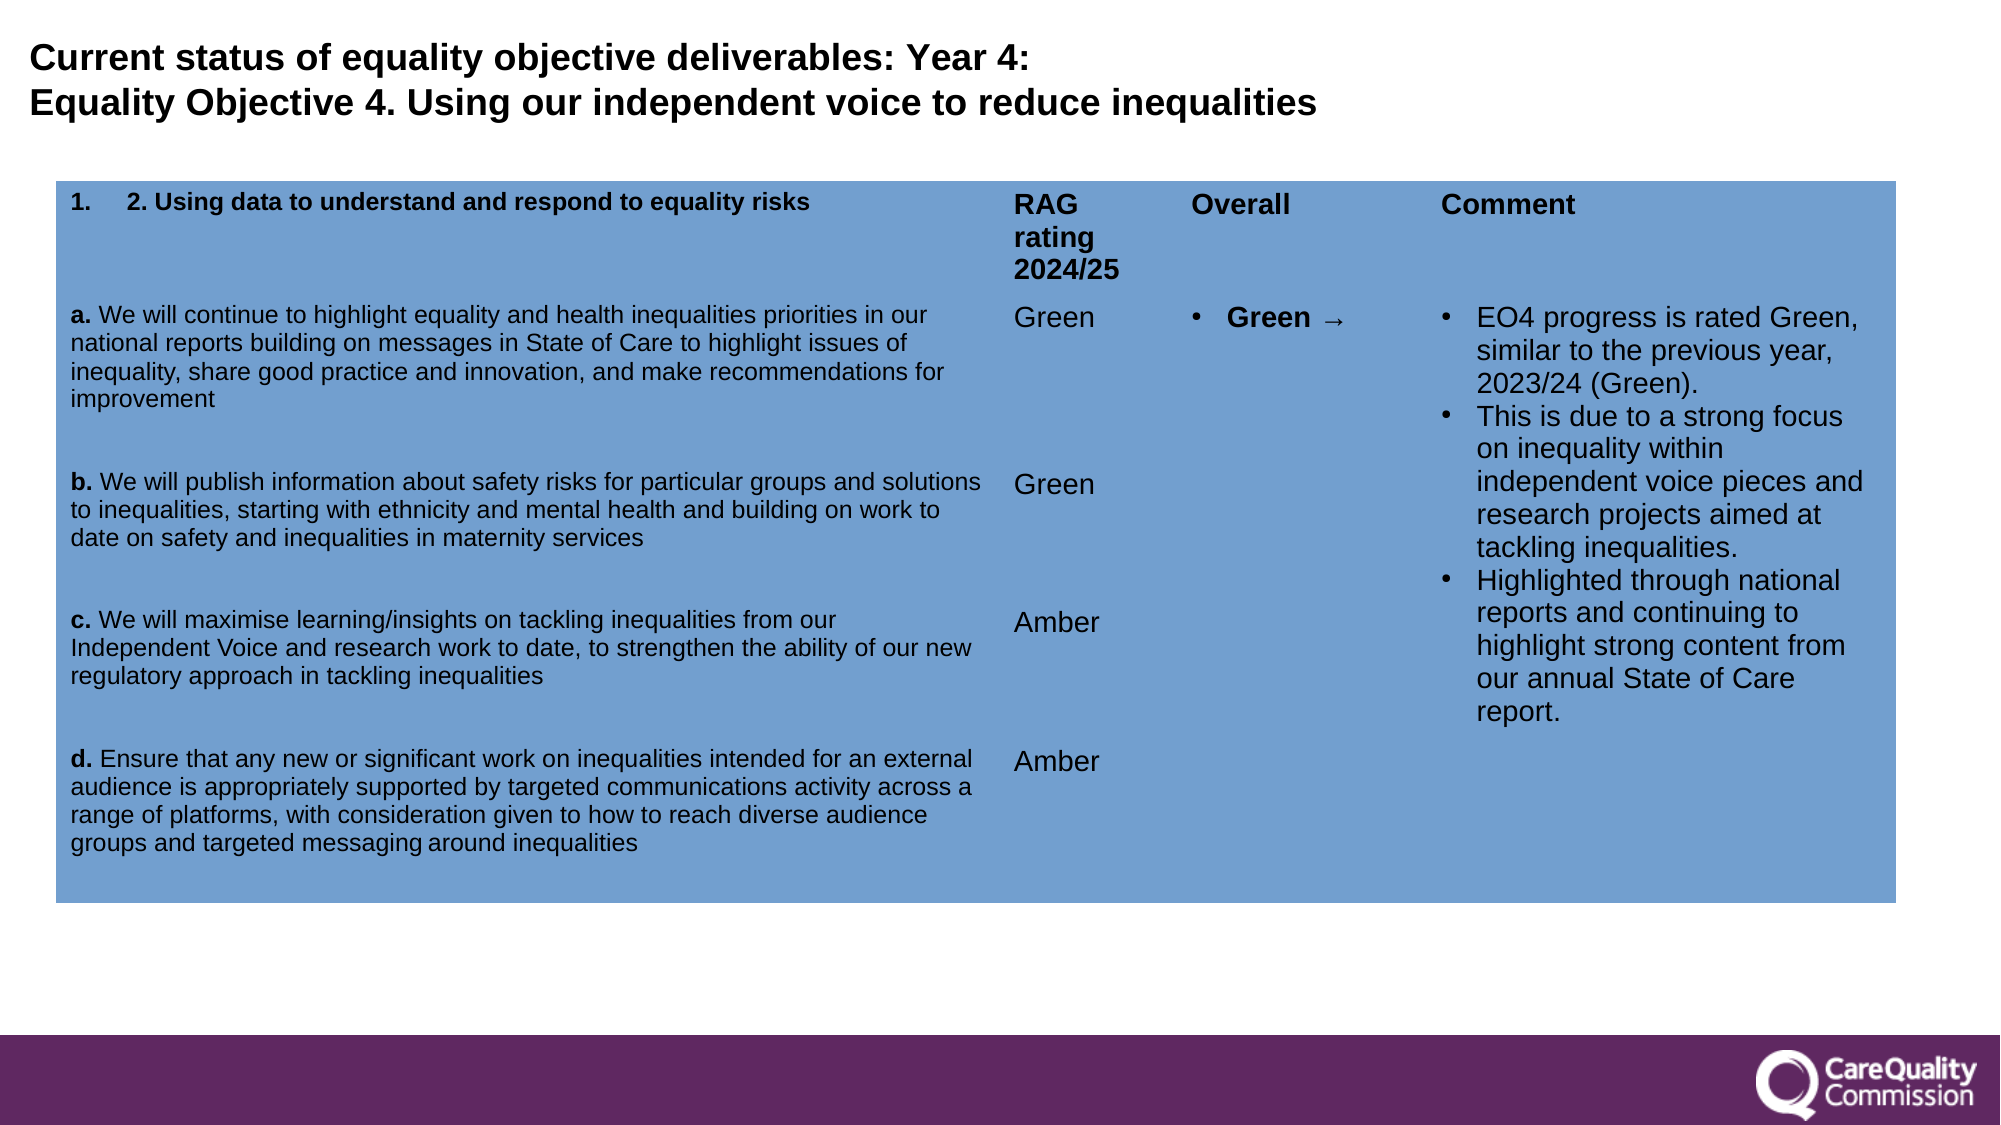

# Current status of equality objective deliverables: Year 4: Equality Objective 4. Using our independent voice to reduce inequalities
| 2. Using data to understand and respond to equality risks | RAG rating 2024/25 | Overall | Comment |
| --- | --- | --- | --- |
| a. We will continue to highlight equality and health inequalities priorities in our national reports building on messages in State of Care to highlight issues of inequality, share good practice and innovation, and make recommendations for improvement | Green | Green → | EO4 progress is rated Green, similar to the previous year, 2023/24 (Green). This is due to a strong focus on inequality within independent voice pieces and research projects aimed at tackling inequalities. Highlighted through national reports and continuing to highlight strong content from our annual State of Care report. |
| b. We will publish information about safety risks for particular groups and solutions to inequalities, starting with ethnicity and mental health and building on work to date on safety and inequalities in maternity services | Green | | |
| c. We will maximise learning/insights on tackling inequalities from our Independent Voice and research work to date, to strengthen the ability of our new regulatory approach in tackling inequalities | Amber | | |
| d. Ensure that any new or significant work on inequalities intended for an external audience is appropriately supported by targeted communications activity across a range of platforms, with consideration given to how to reach diverse audience groups and targeted messaging around inequalities | Amber | | |